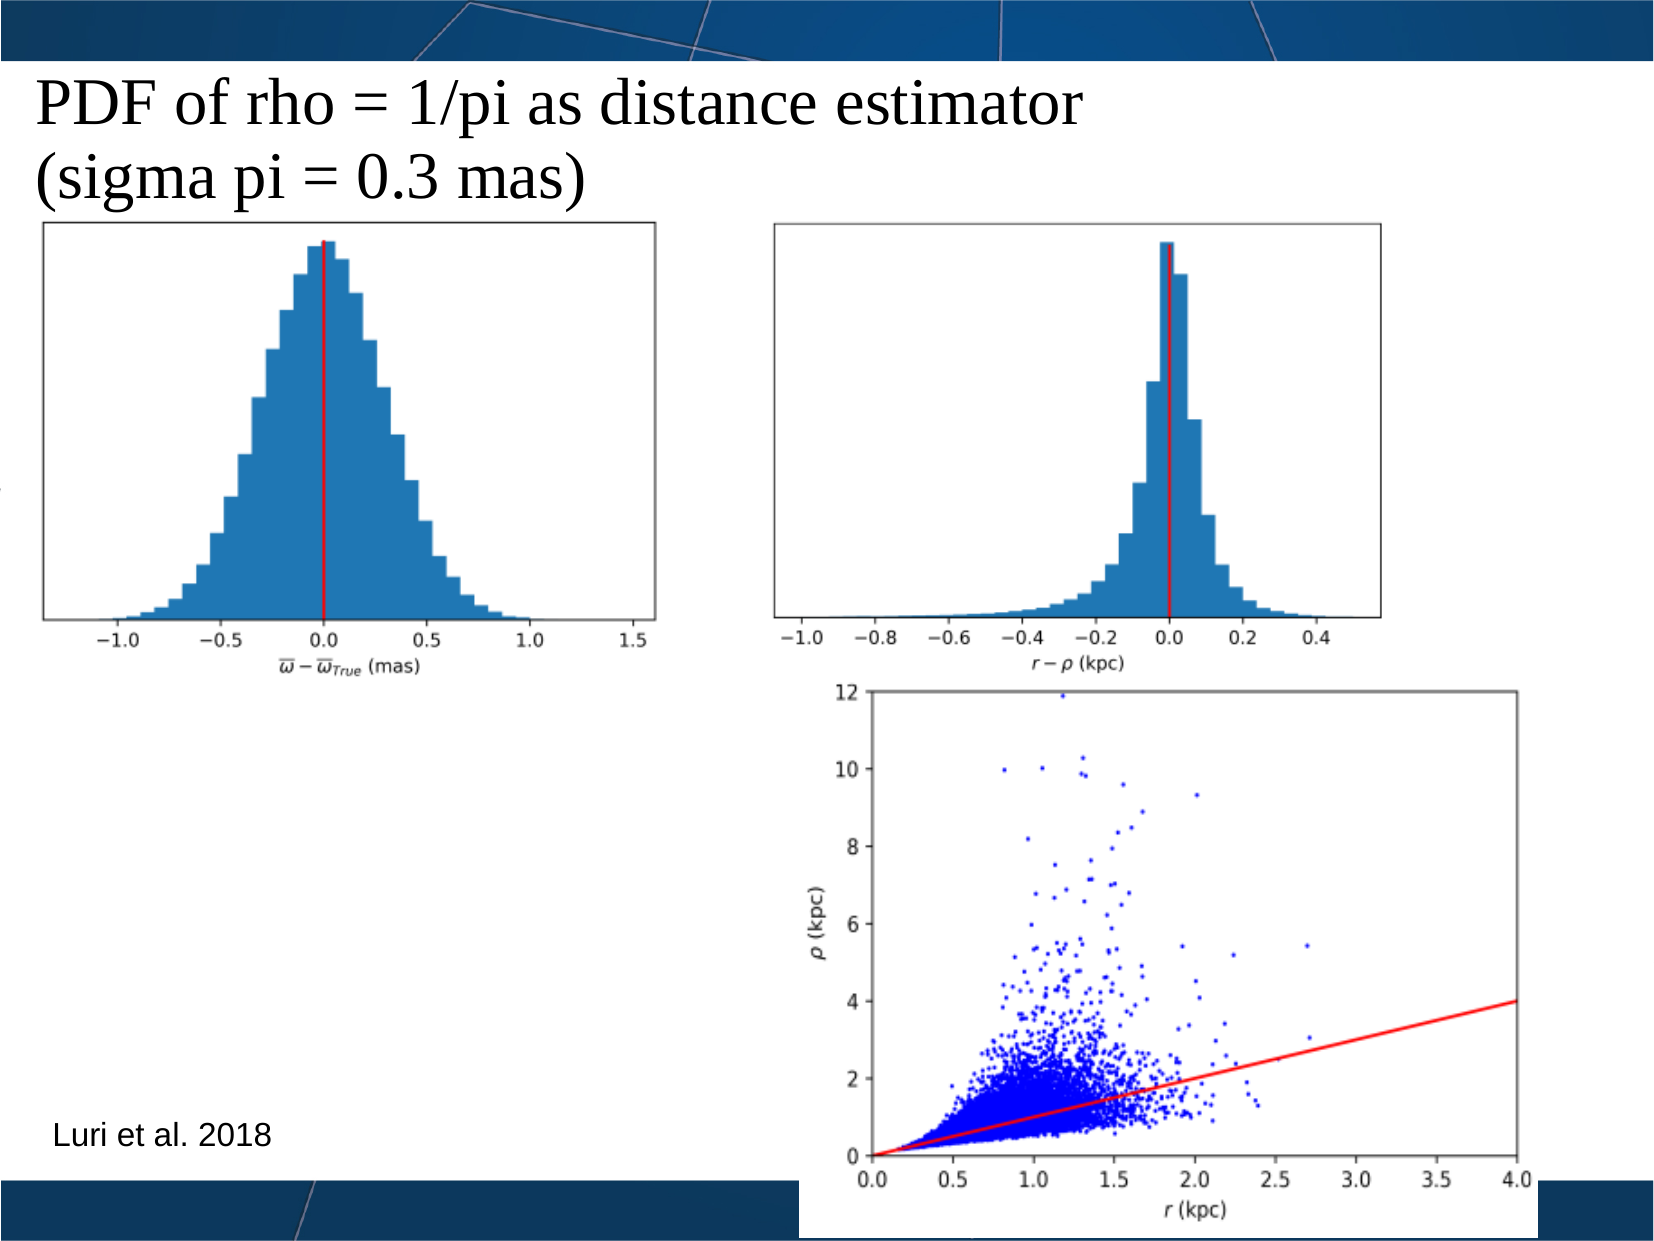

# PDF of rho = 1/pi as distance estimator (sigma pi = 0.3 mas)
Luri et al. 2018